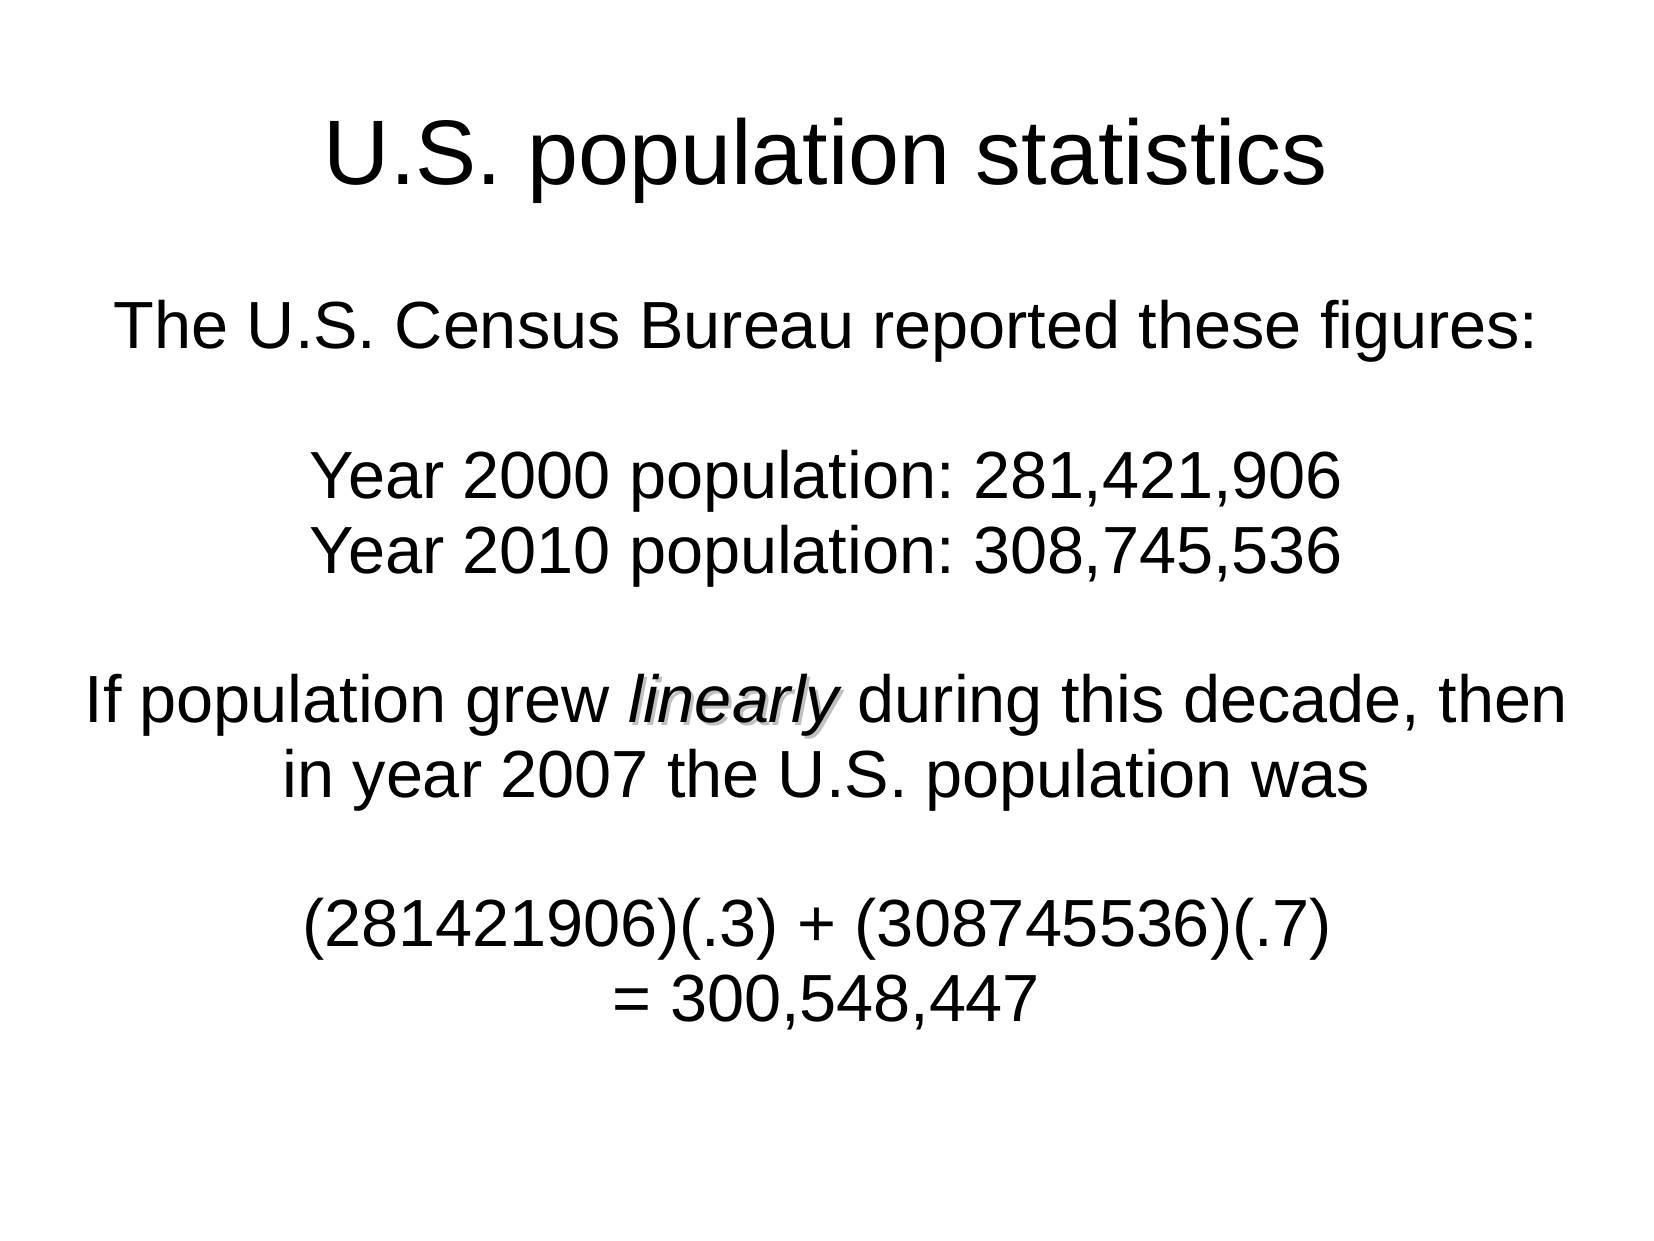

U.S. population statistics
# The U.S. Census Bureau reported these figures:
Year 2000 population: 281,421,906
Year 2010 population: 308,745,536
If population grew linearly during this decade, then in year 2007 the U.S. population was
(281421906)(.3) + (308745536)(.7)
= 300,548,447